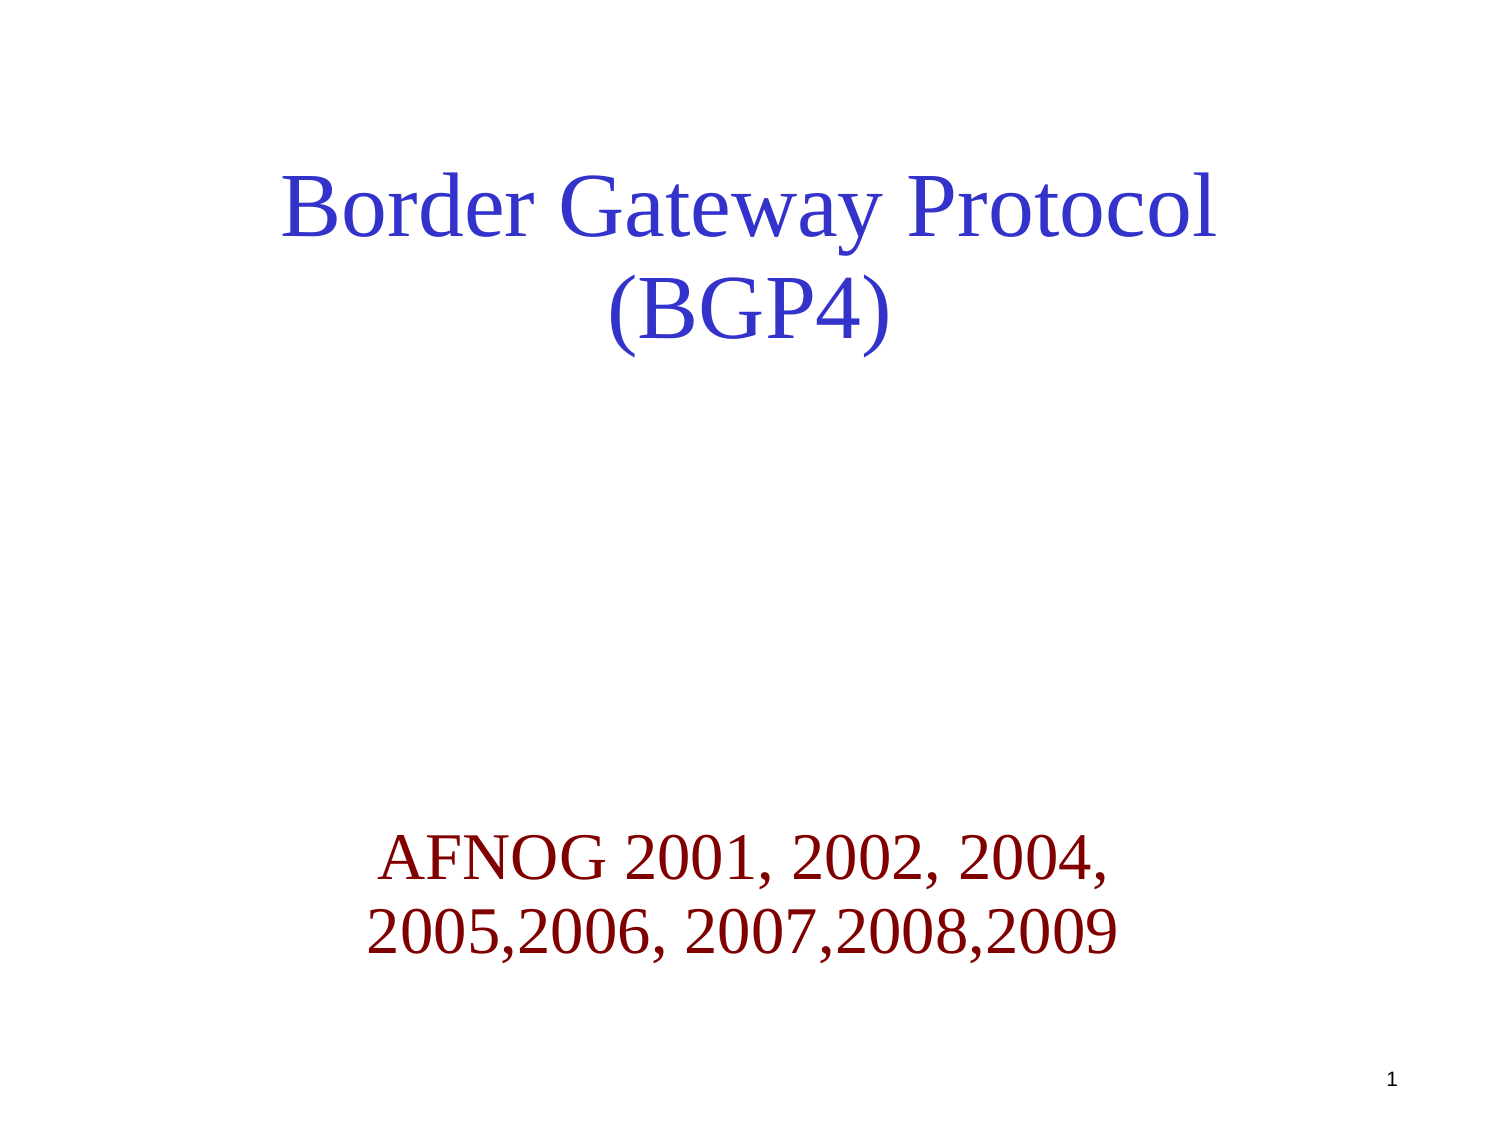

# Border Gateway Protocol (BGP4)
AFNOG 2001, 2002, 2004, 2005,2006, 2007,2008,2009